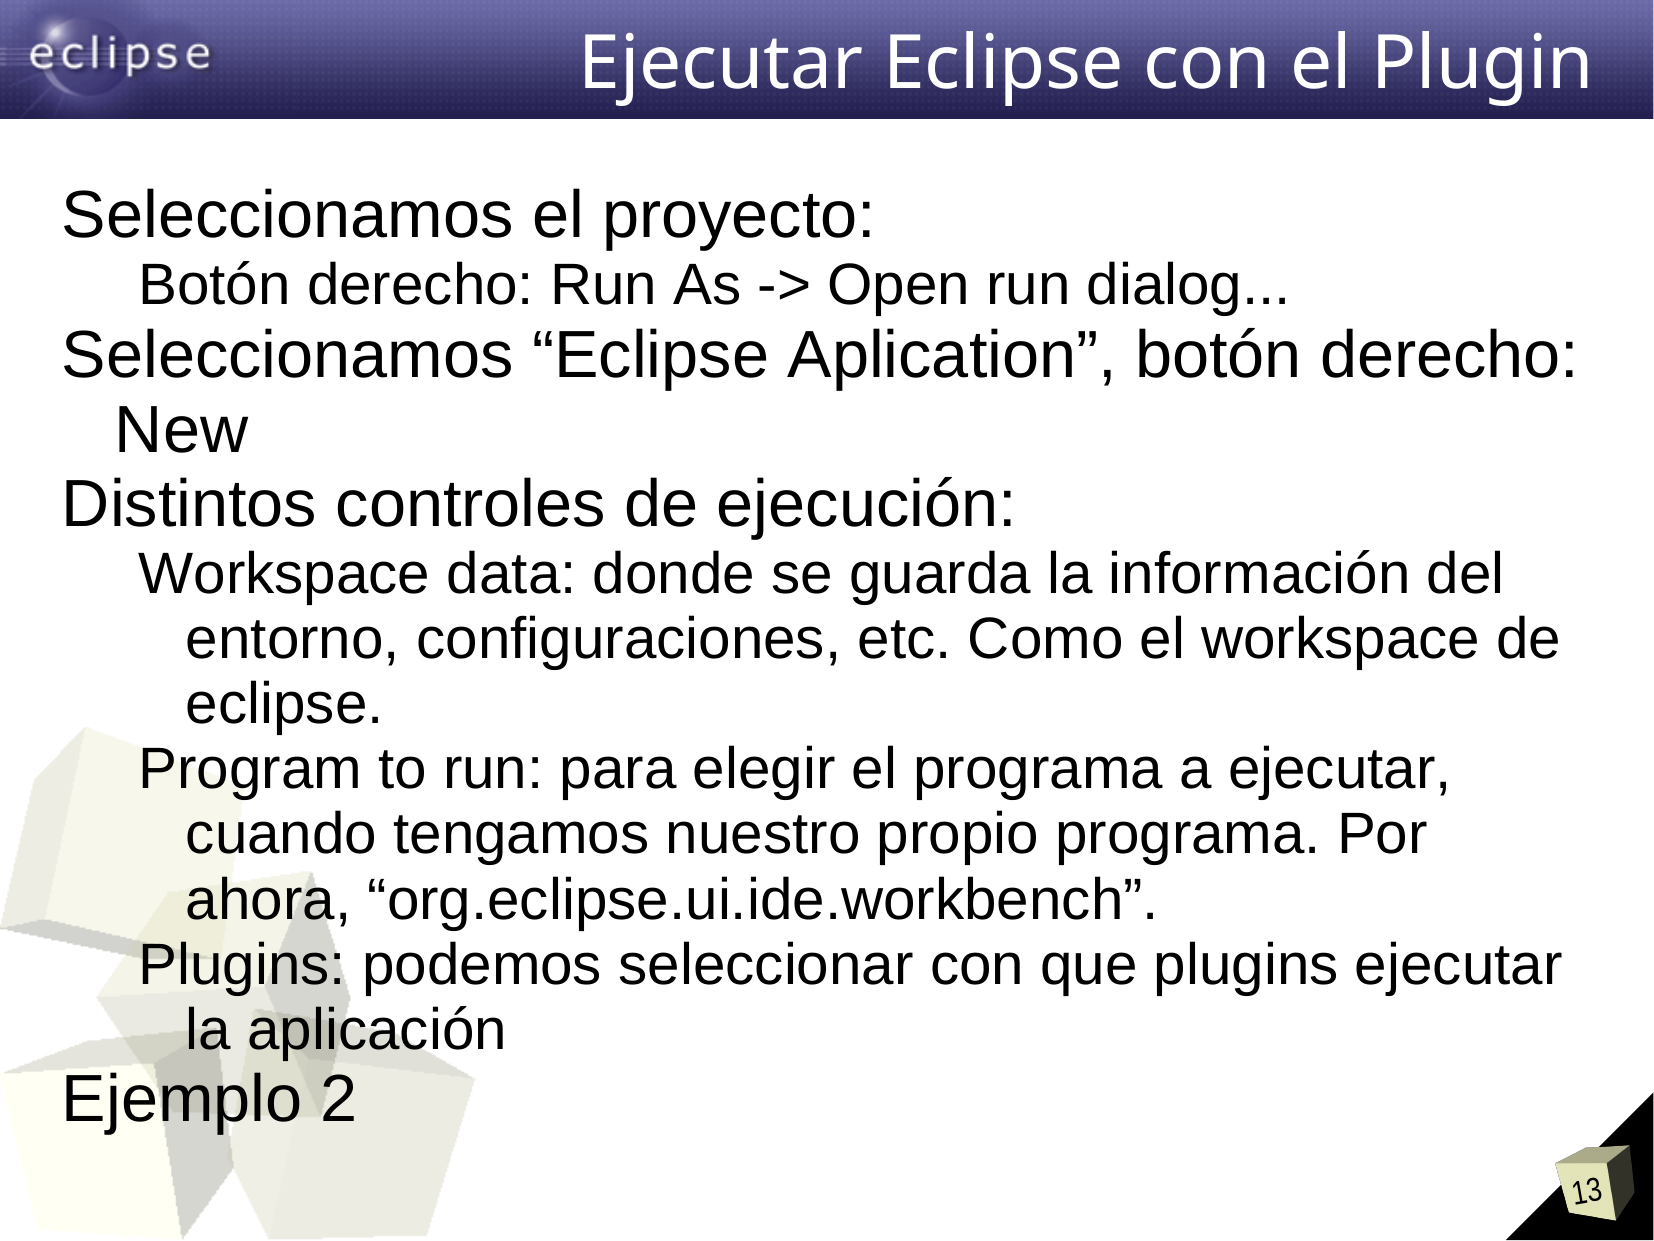

# Ejecutar Eclipse con el Plugin
Seleccionamos el proyecto:
Botón derecho: Run As -> Open run dialog...
Seleccionamos “Eclipse Aplication”, botón derecho: New
Distintos controles de ejecución:
Workspace data: donde se guarda la información del entorno, configuraciones, etc. Como el workspace de eclipse.
Program to run: para elegir el programa a ejecutar, cuando tengamos nuestro propio programa. Por ahora, “org.eclipse.ui.ide.workbench”.
Plugins: podemos seleccionar con que plugins ejecutar la aplicación
Ejemplo 2